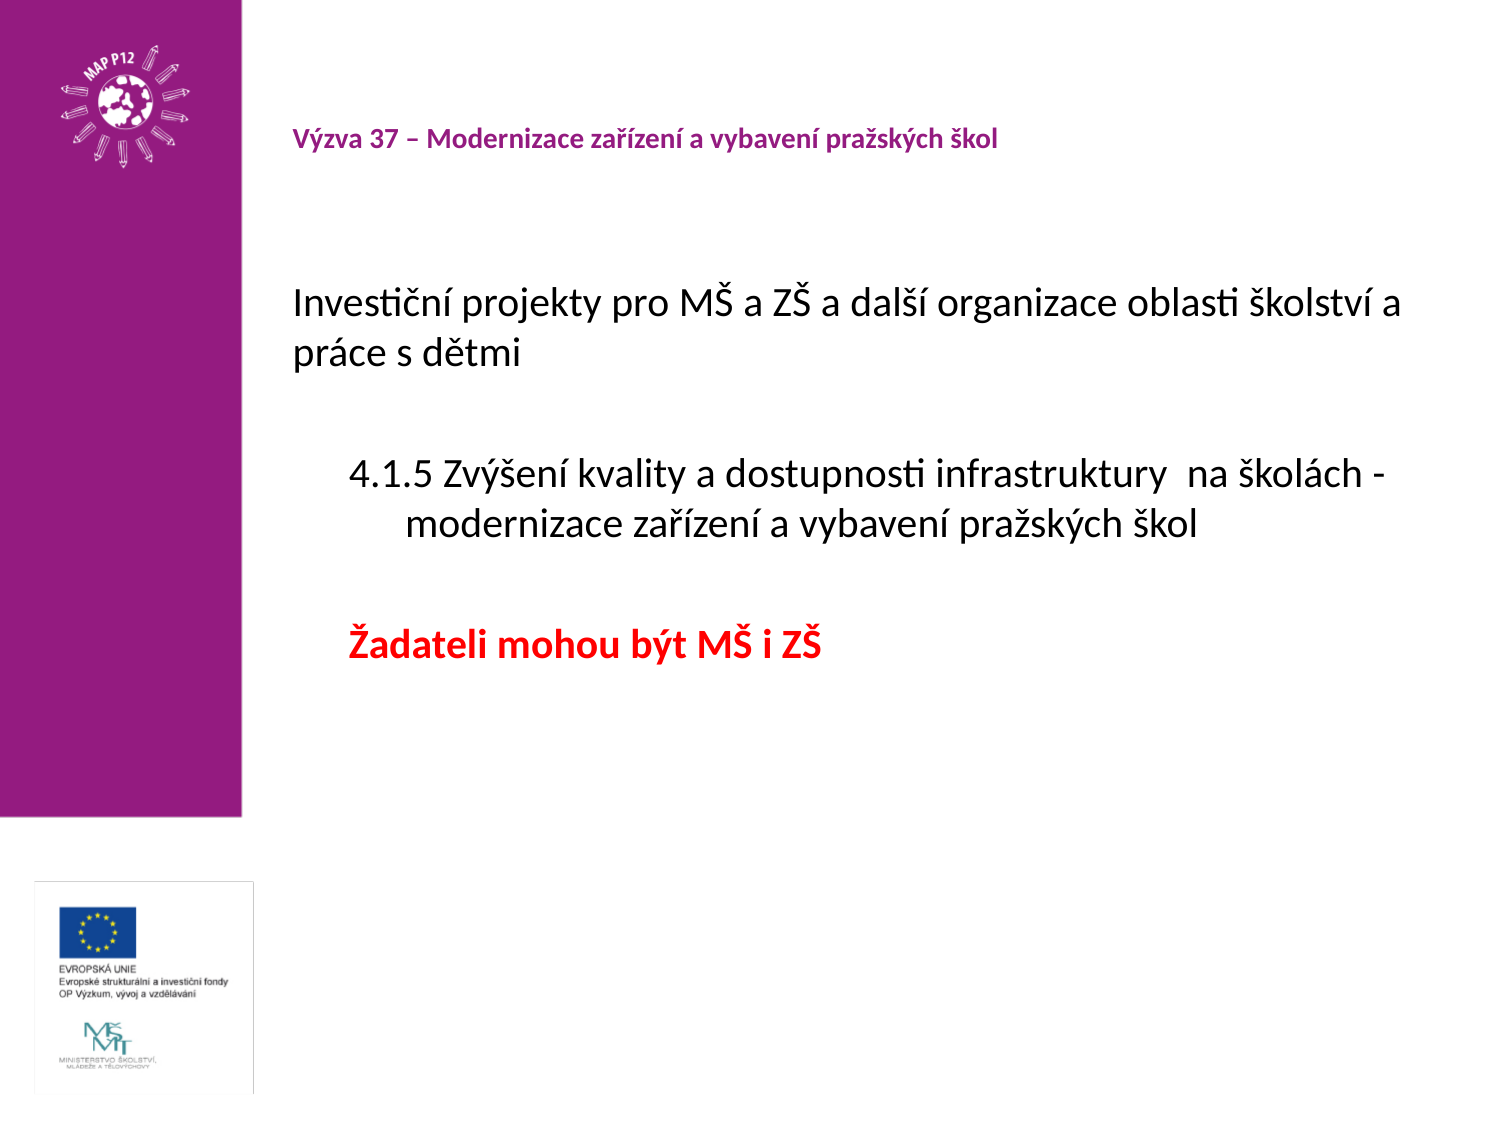

# Výzva 37 – Modernizace zařízení a vybavení pražských škol
Investiční projekty pro MŠ a ZŠ a další organizace oblasti školství a práce s dětmi
4.1.5 Zvýšení kvality a dostupnosti infrastruktury na školách - modernizace zařízení a vybavení pražských škol
Žadateli mohou být MŠ i ZŠ